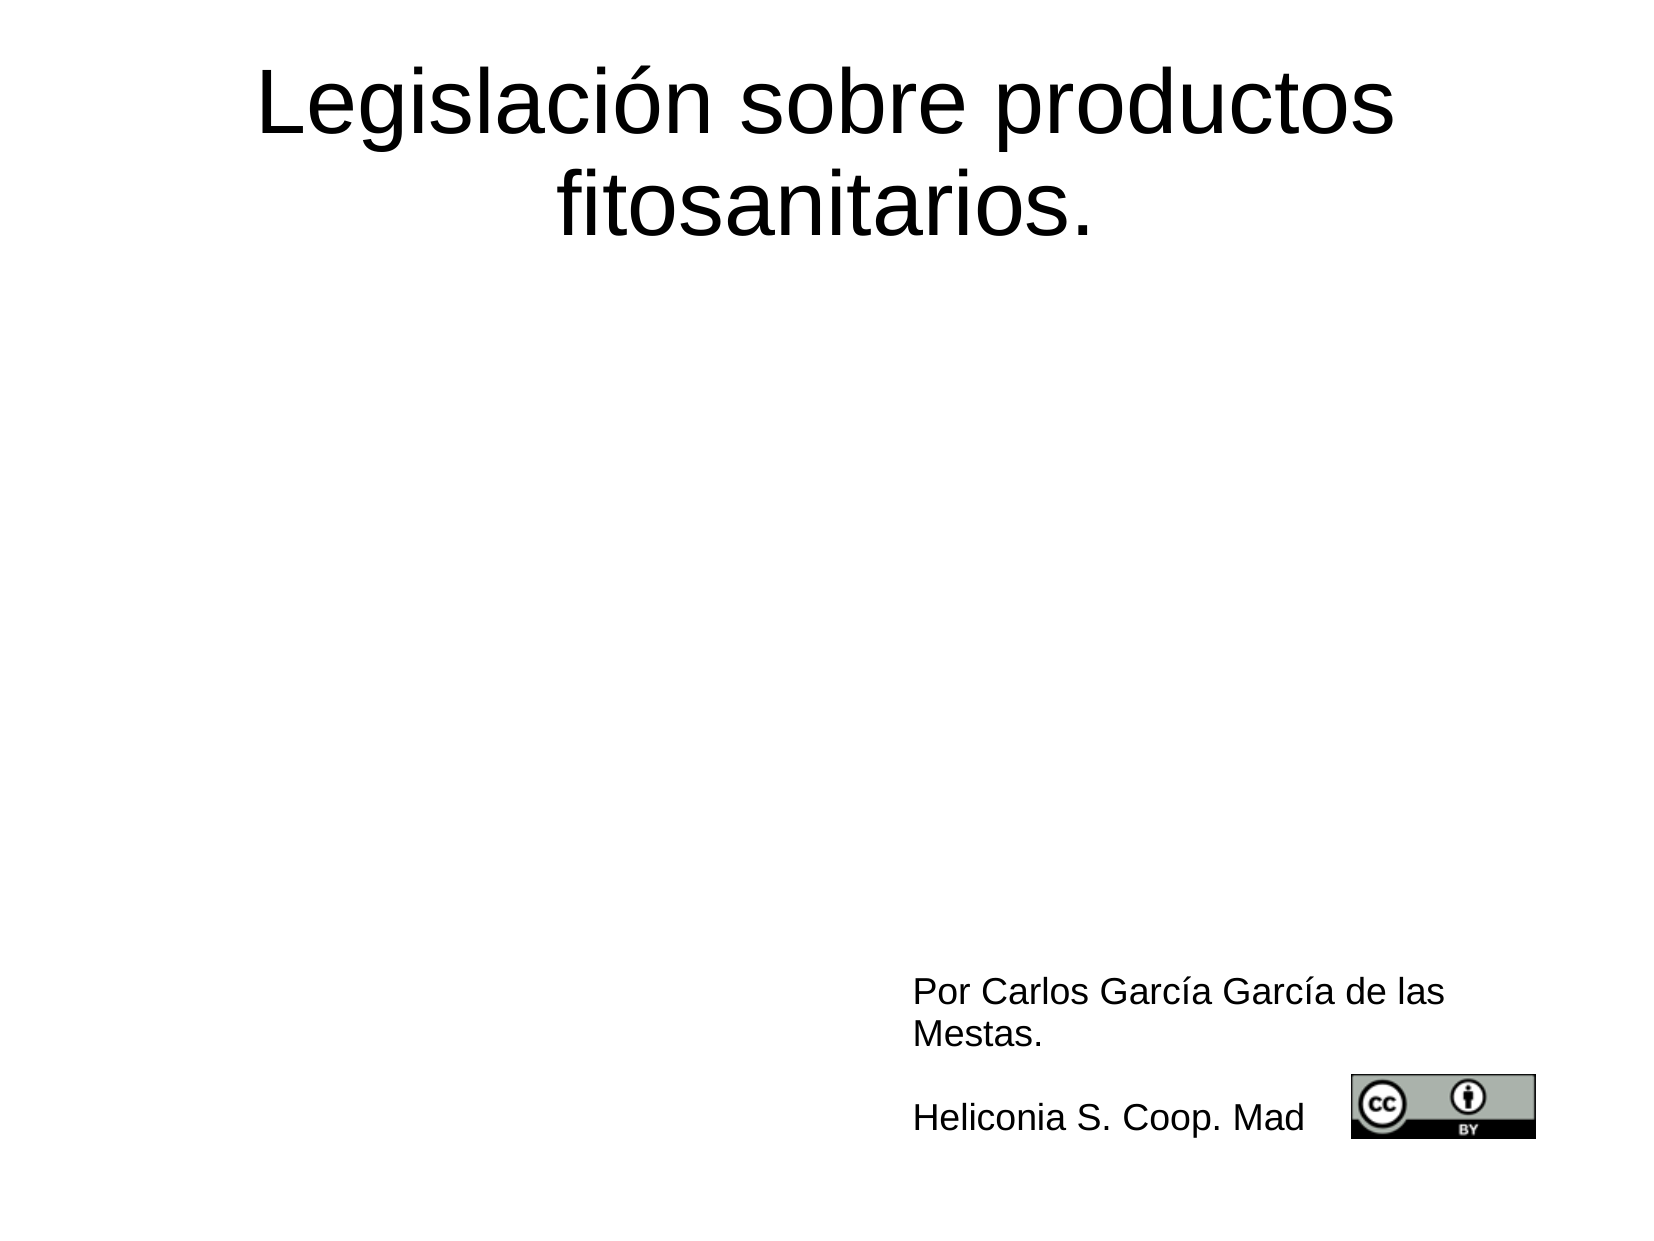

# Legislación sobre productos fitosanitarios.
Por Carlos García García de las Mestas.
Heliconia S. Coop. Mad